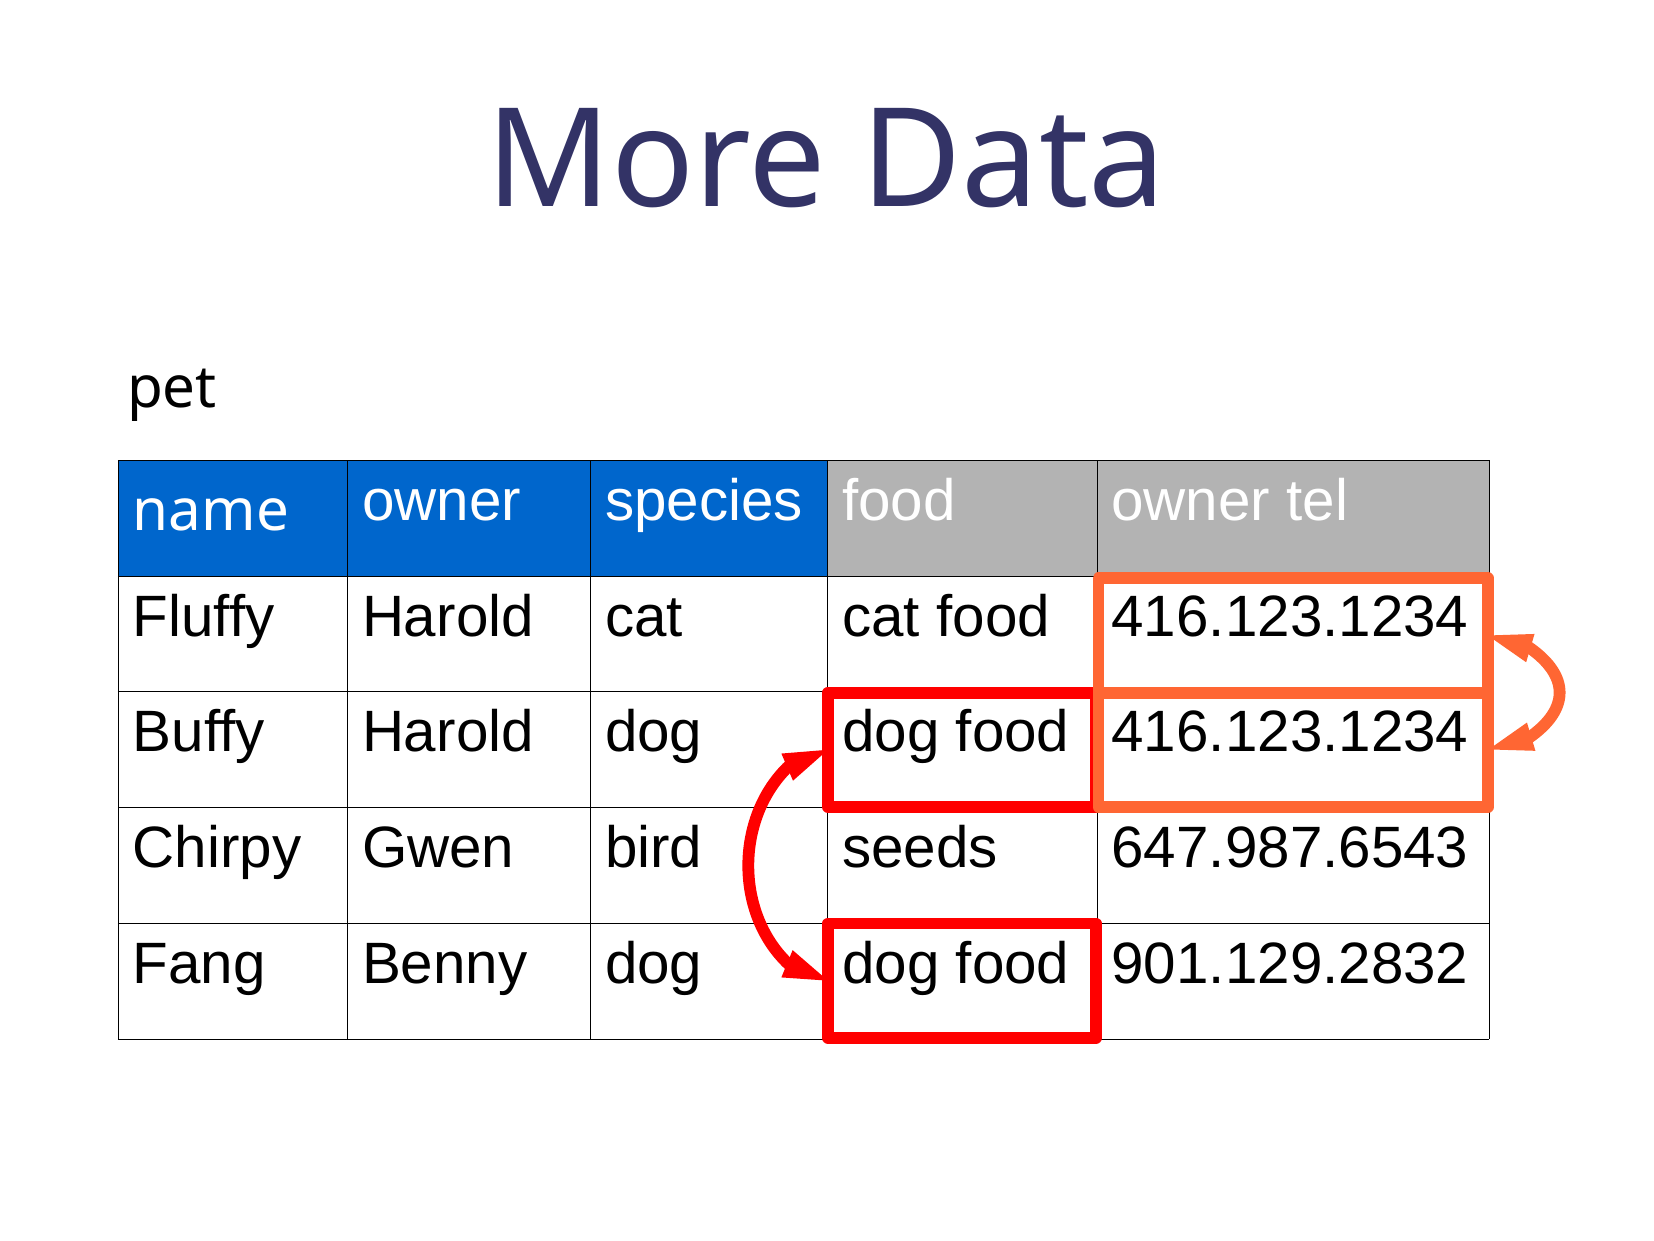

# More Data
pet
| name | owner | species | food | owner tel |
| --- | --- | --- | --- | --- |
| Fluffy | Harold | cat | cat food | 416.123.1234 |
| Buffy | Harold | dog | dog food | 416.123.1234 |
| Chirpy | Gwen | bird | seeds | 647.987.6543 |
| Fang | Benny | dog | dog food | 901.129.2832 |